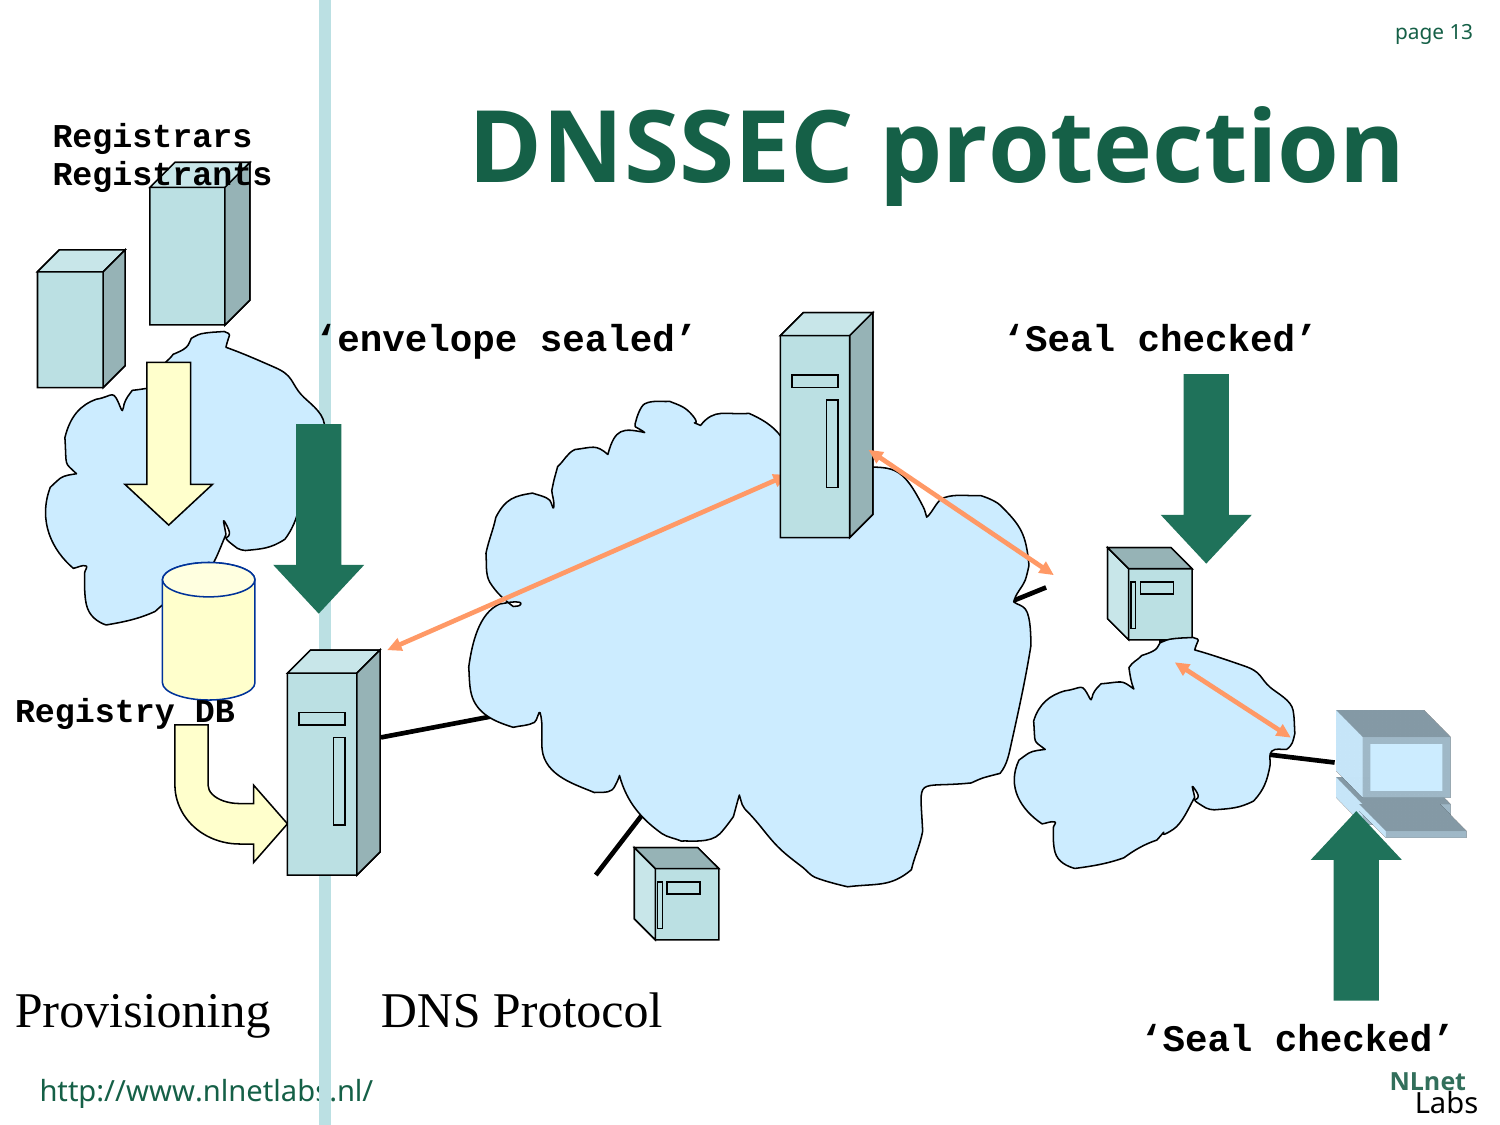

# DNSSEC protection
Registrars
Registrants
‘envelope sealed’
‘Seal checked’
Registry DB
Provisioning
DNS Protocol
‘Seal checked’